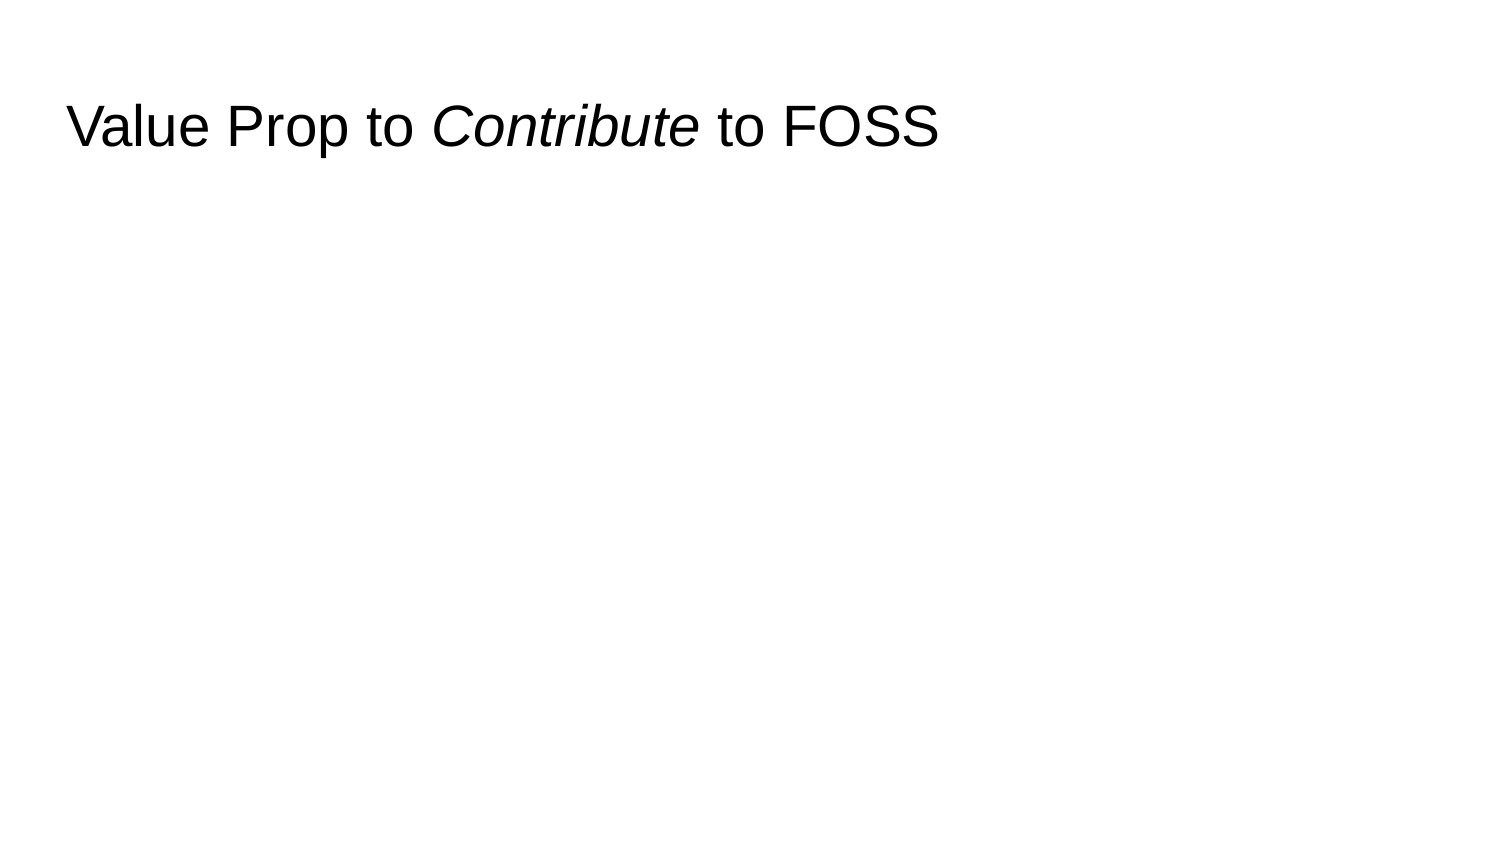

# Value Prop to Contribute to FOSS